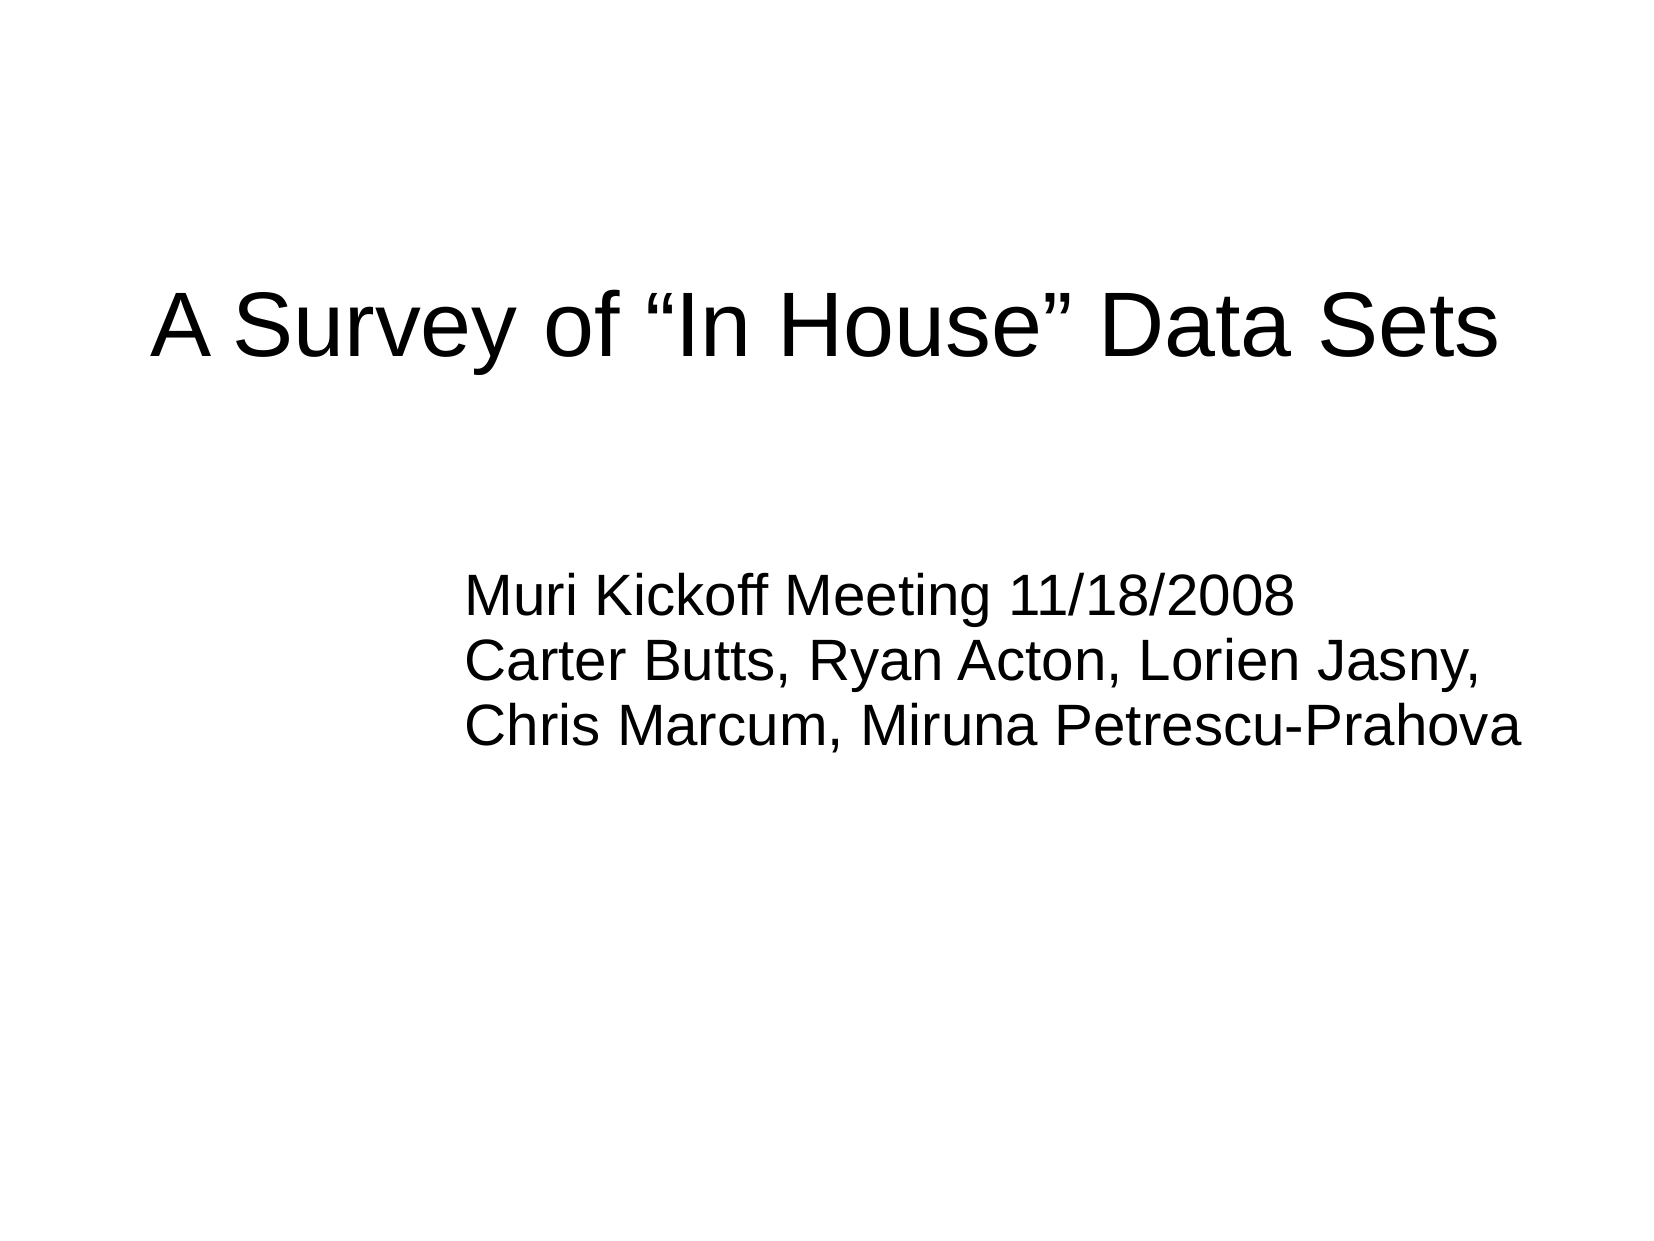

# A Survey of “In House” Data Sets
Muri Kickoff Meeting 11/18/2008
Carter Butts, Ryan Acton, Lorien Jasny, Chris Marcum, Miruna Petrescu-Prahova